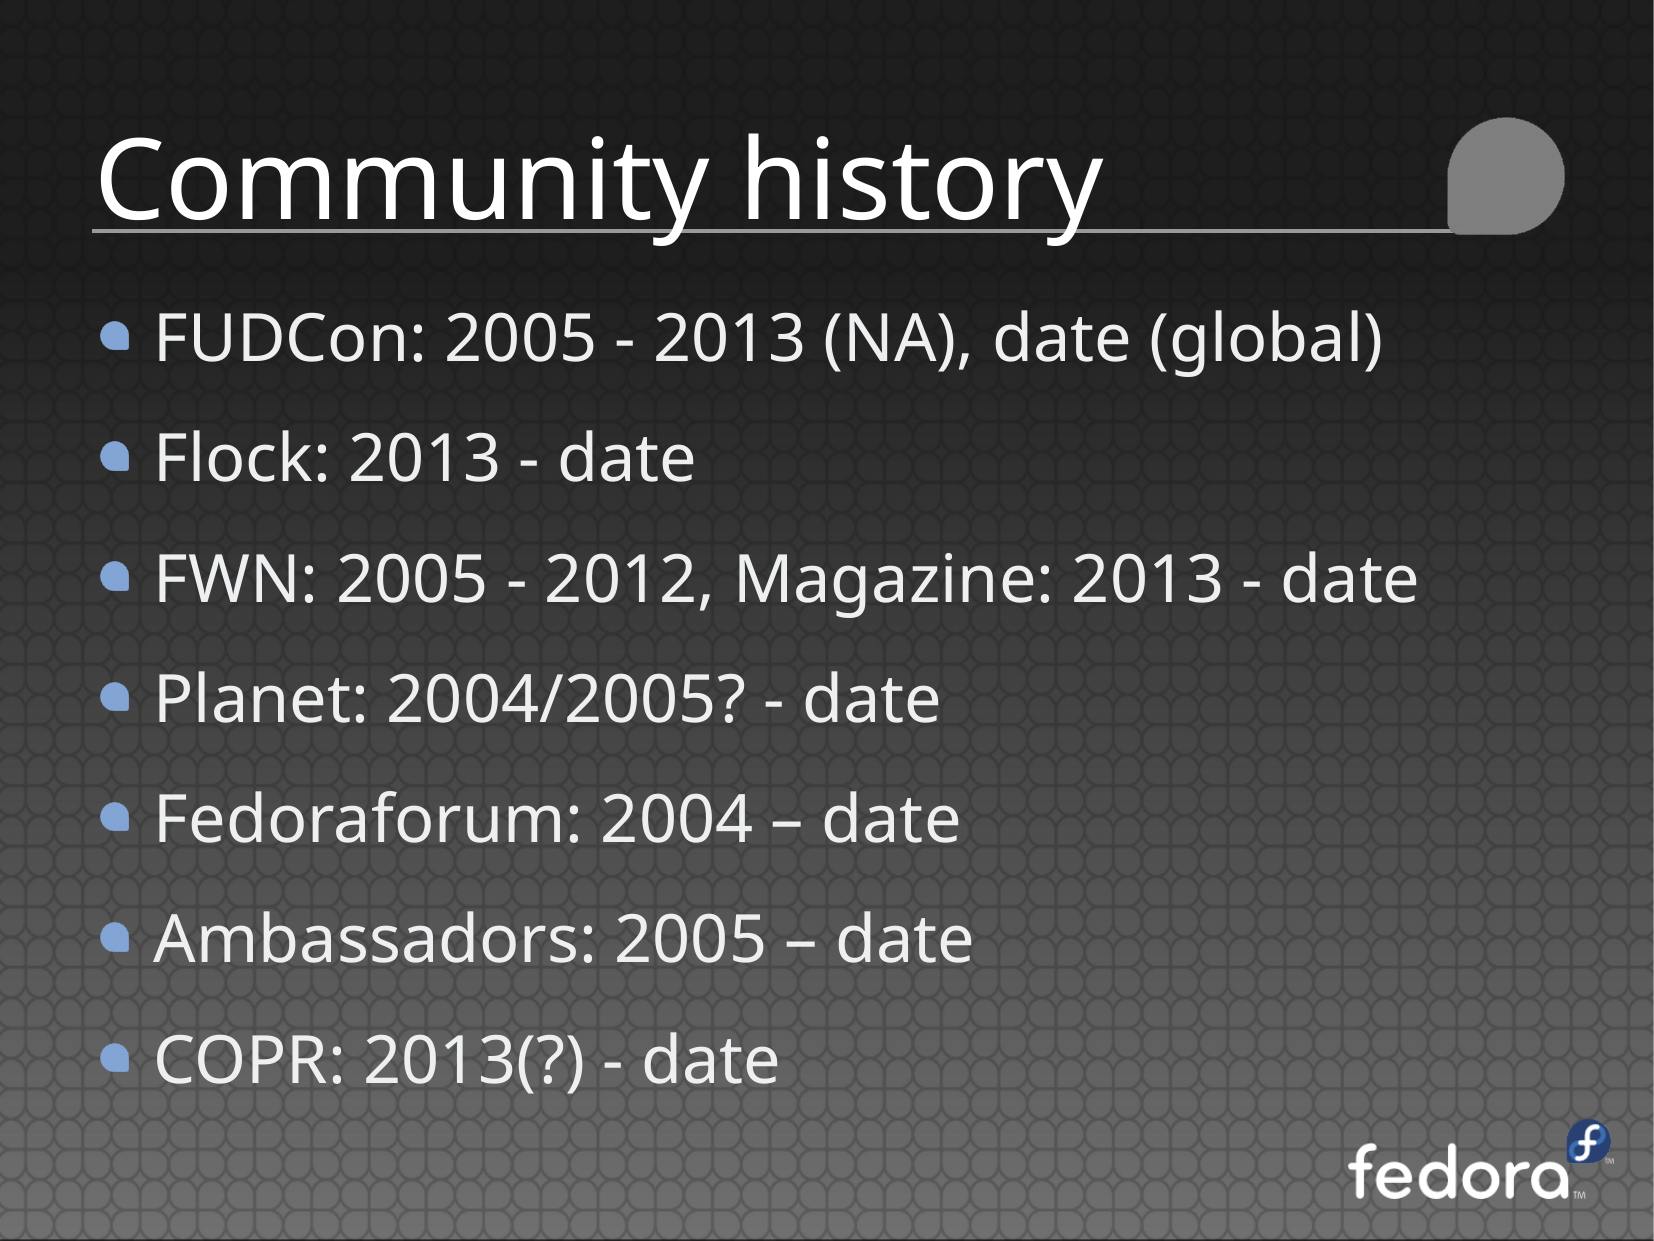

Community history
# FUDCon: 2005 - 2013 (NA), date (global)
Flock: 2013 - date
FWN: 2005 - 2012, Magazine: 2013 - date
Planet: 2004/2005? - date
Fedoraforum: 2004 – date
Ambassadors: 2005 – date
COPR: 2013(?) - date